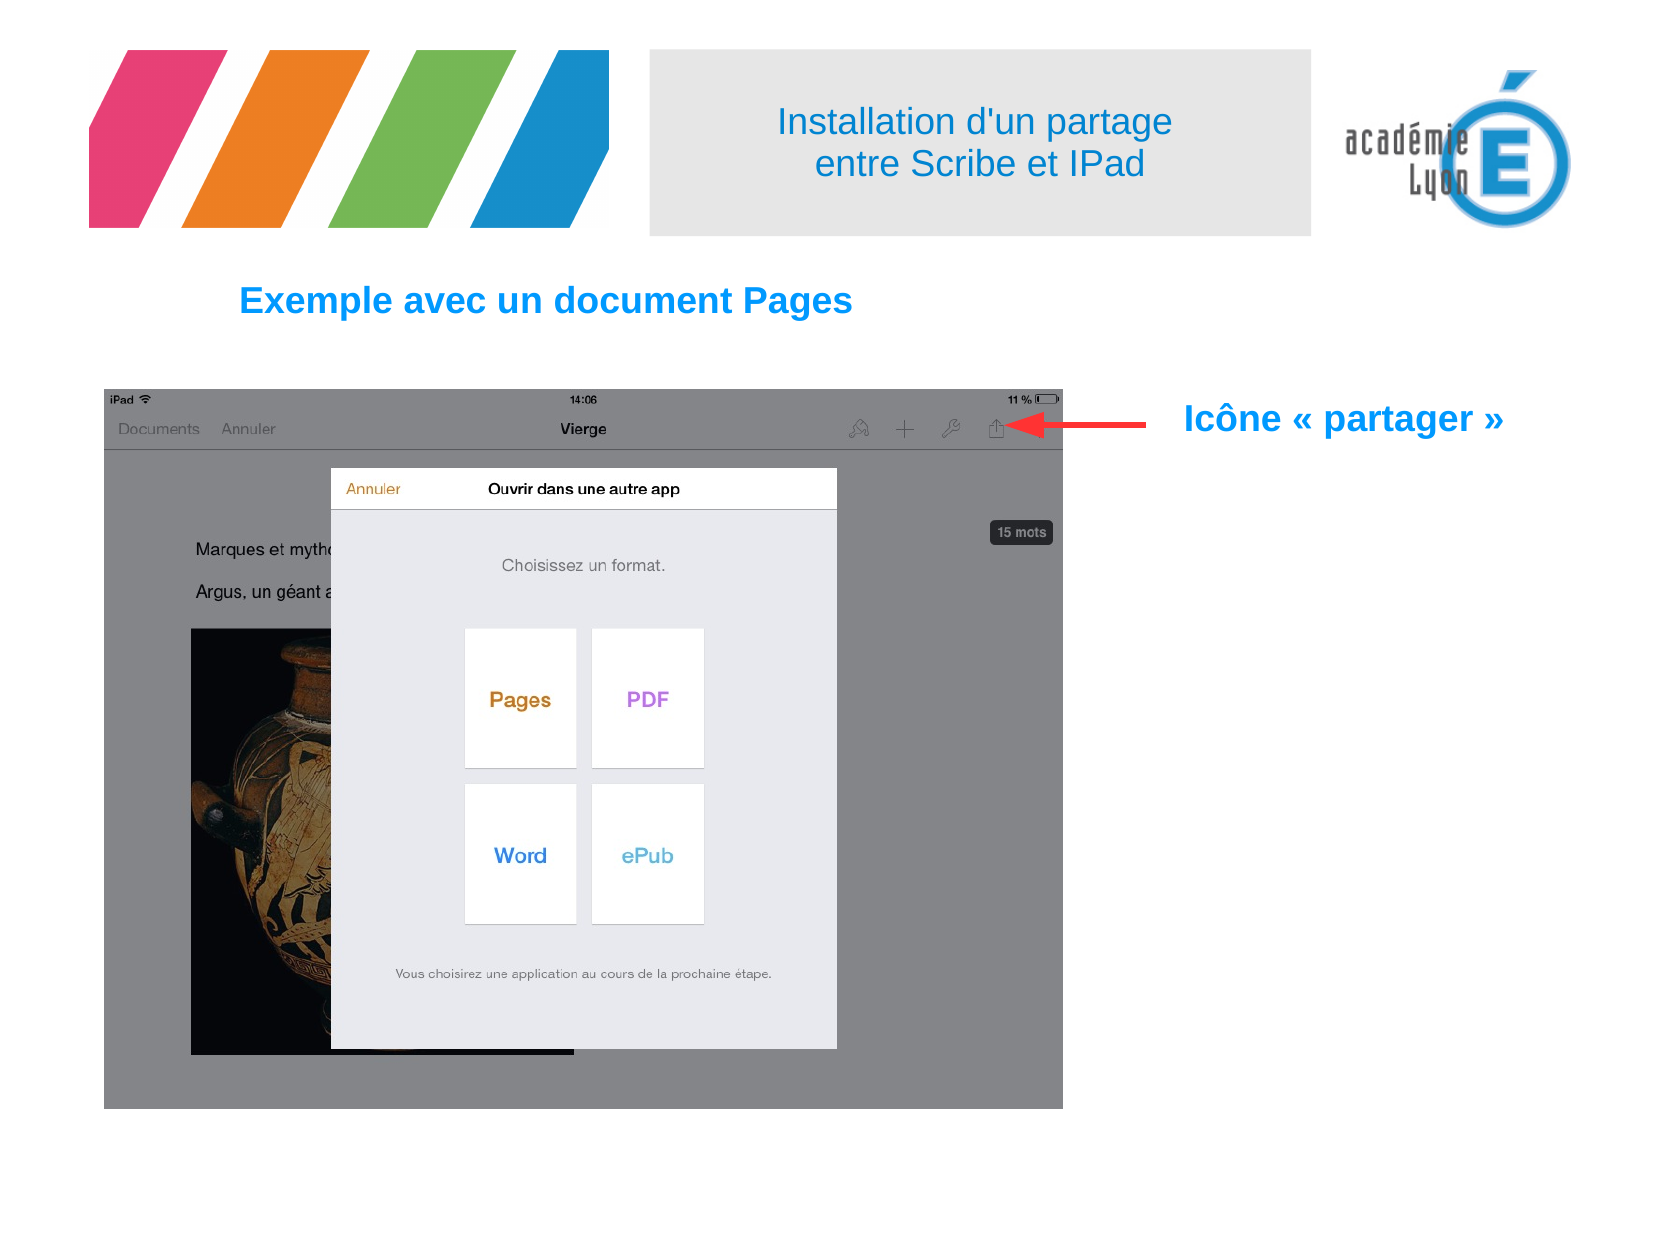

# Installation d'un partage entre Scribe et IPad
Exemple avec un document Pages
Icône « partager »